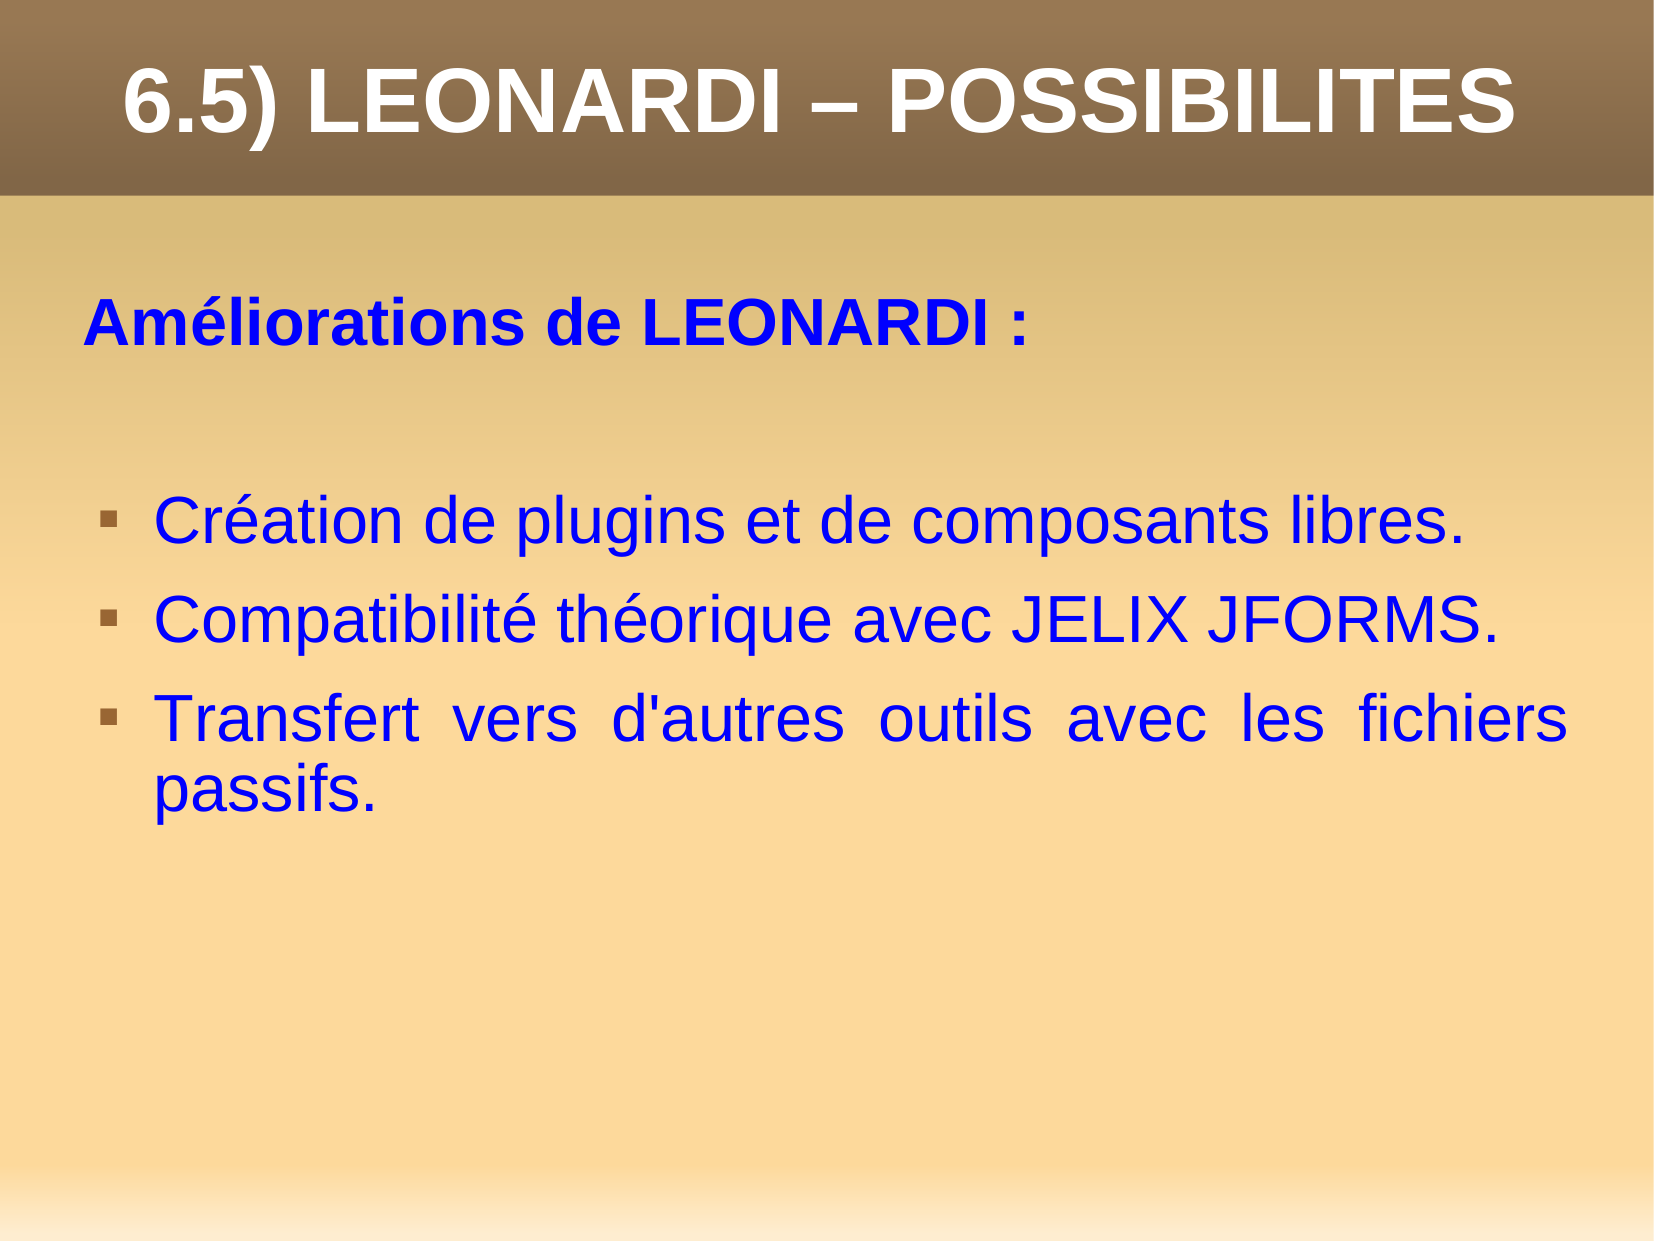

# 6.5) LEONARDI – POSSIBILITES
Améliorations de LEONARDI :
Création de plugins et de composants libres.
Compatibilité théorique avec JELIX JFORMS.
Transfert vers d'autres outils avec les fichiers passifs.